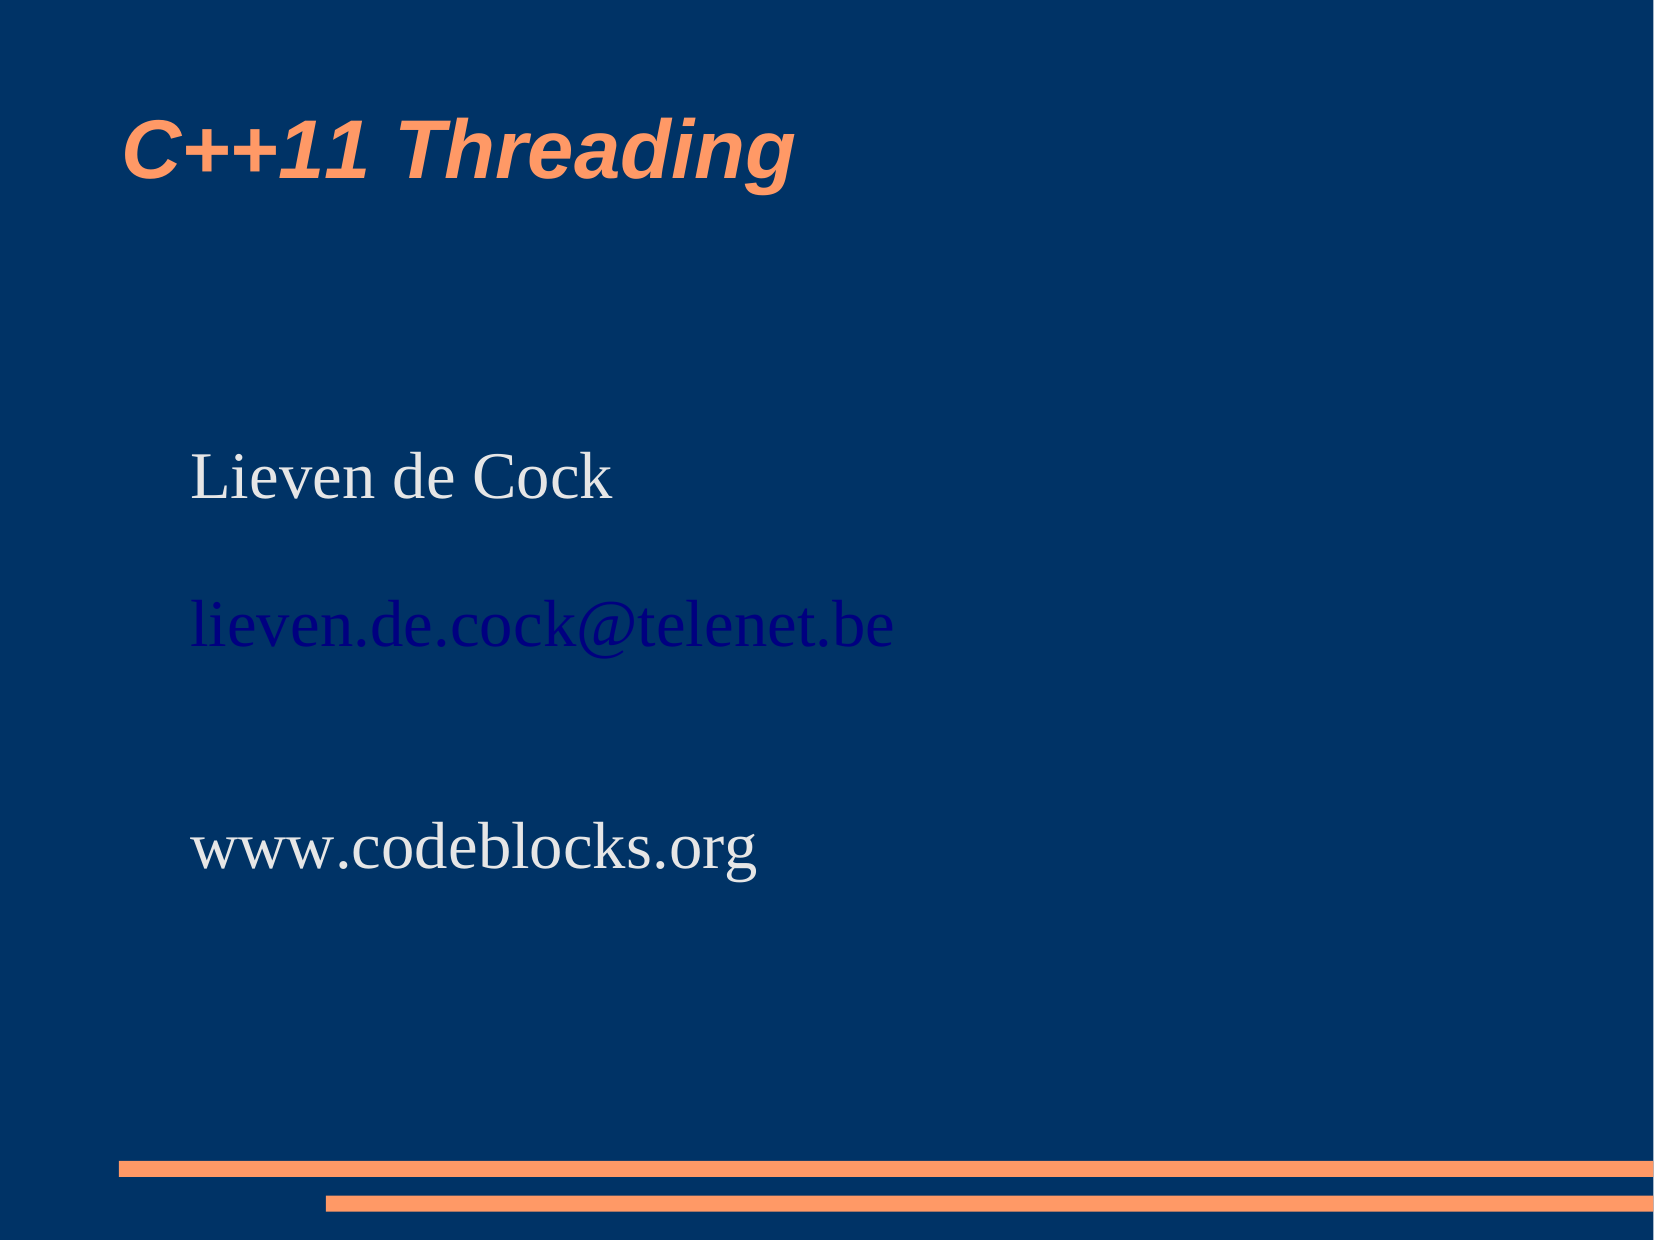

# C++11 Threading
Lieven de Cock
lieven.de.cock@telenet.be
www.codeblocks.org